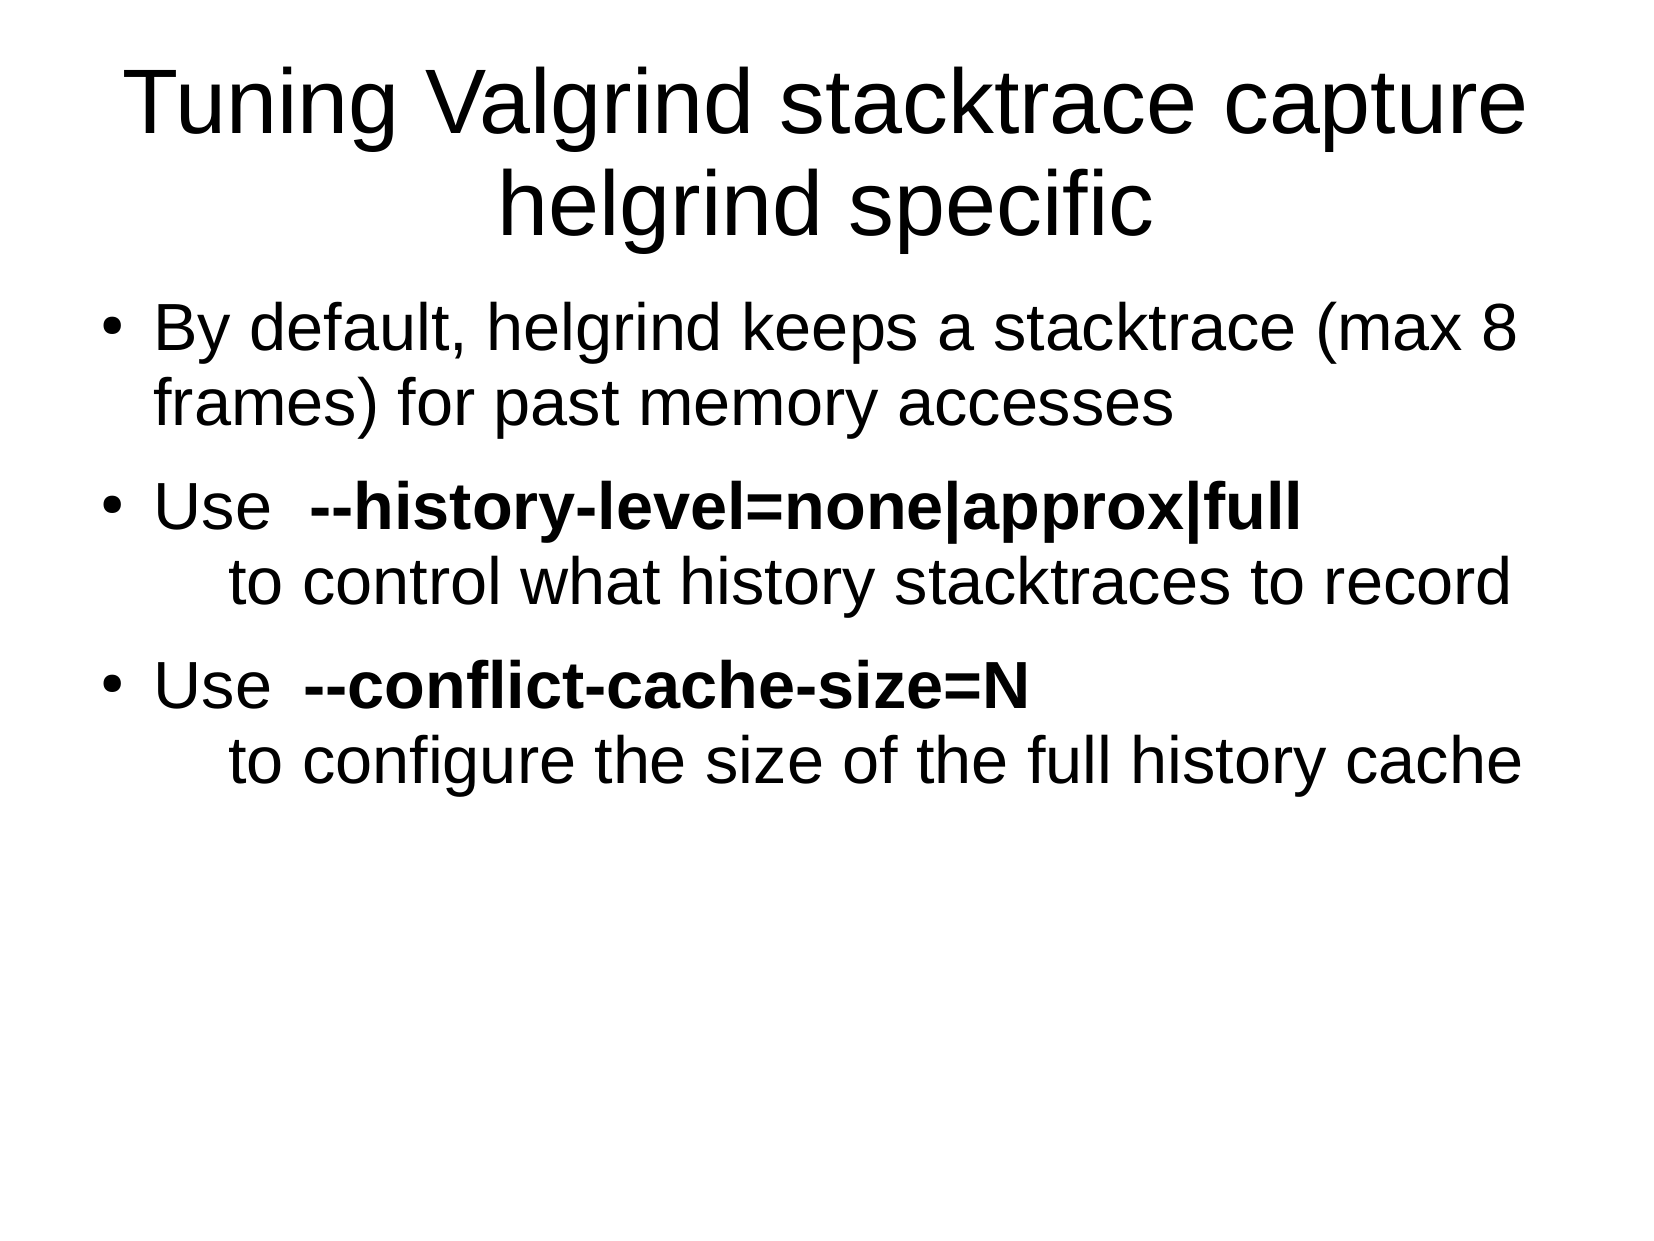

# Tuning Valgrind stacktrace capture helgrind specific
By default, helgrind keeps a stacktrace (max 8 frames) for past memory accesses
Use --history-level=none|approx|full
	to control what history stacktraces to record
Use 	--conflict-cache-size=N
	to configure the size of the full history cache